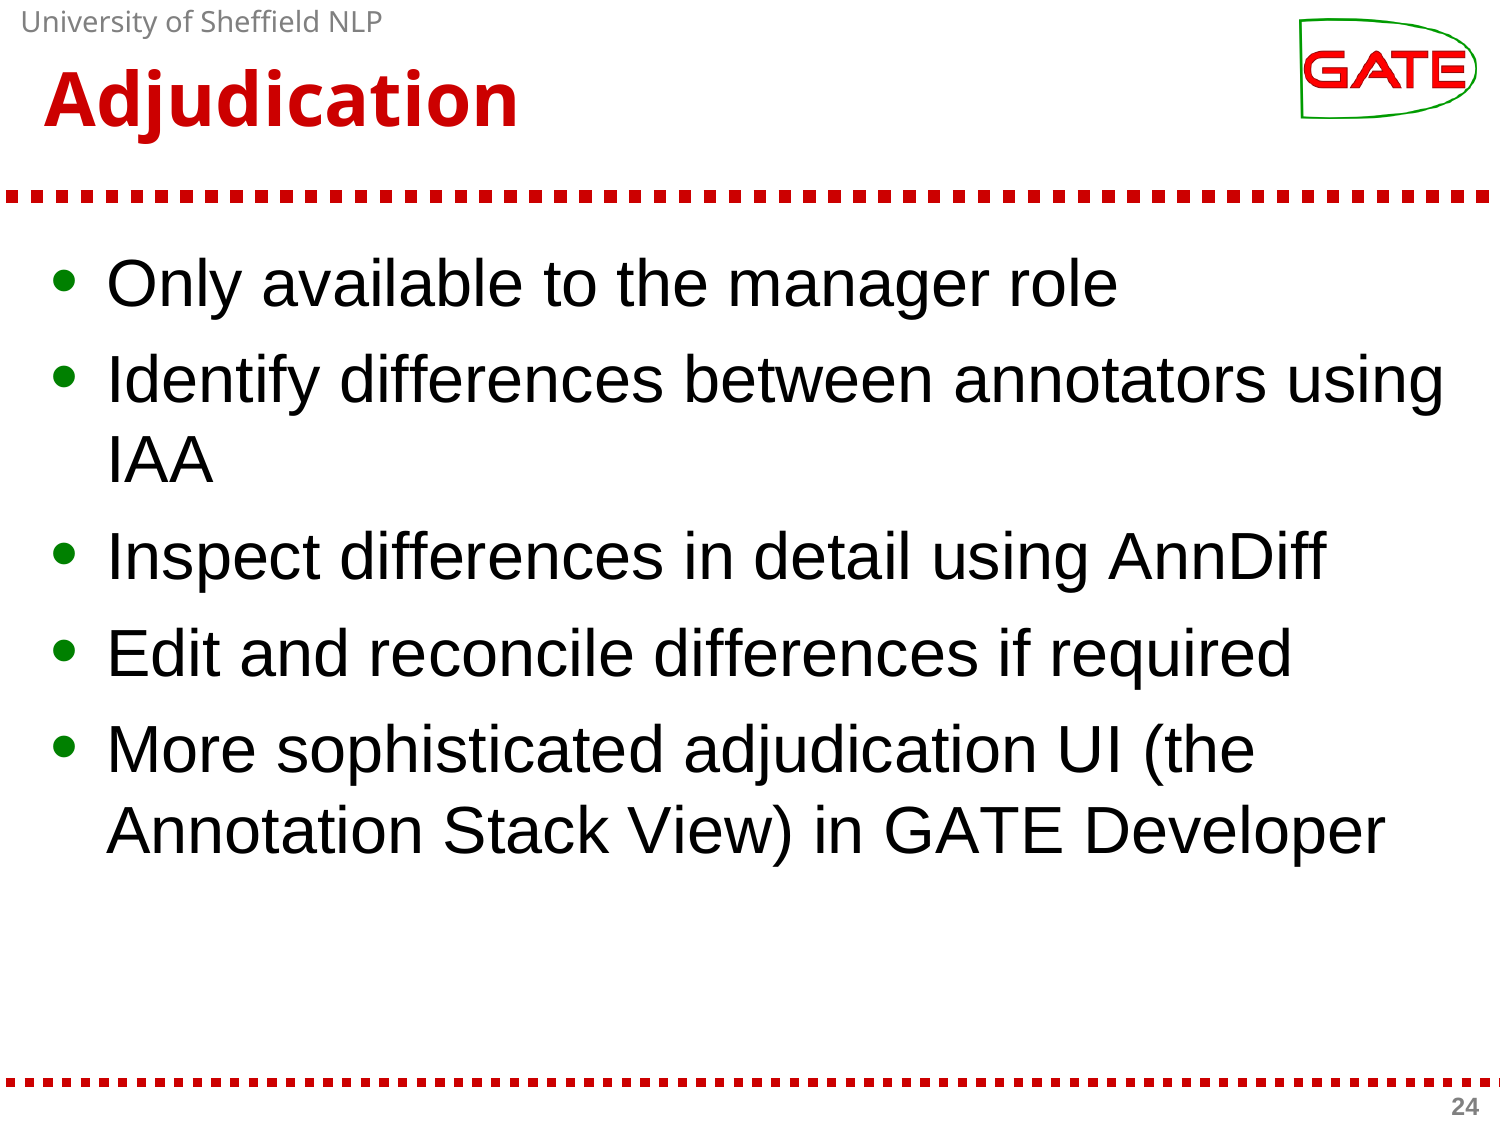

# Adjudication
Only available to the manager role
Identify differences between annotators using IAA
Inspect differences in detail using AnnDiff
Edit and reconcile differences if required
More sophisticated adjudication UI (the Annotation Stack View) in GATE Developer